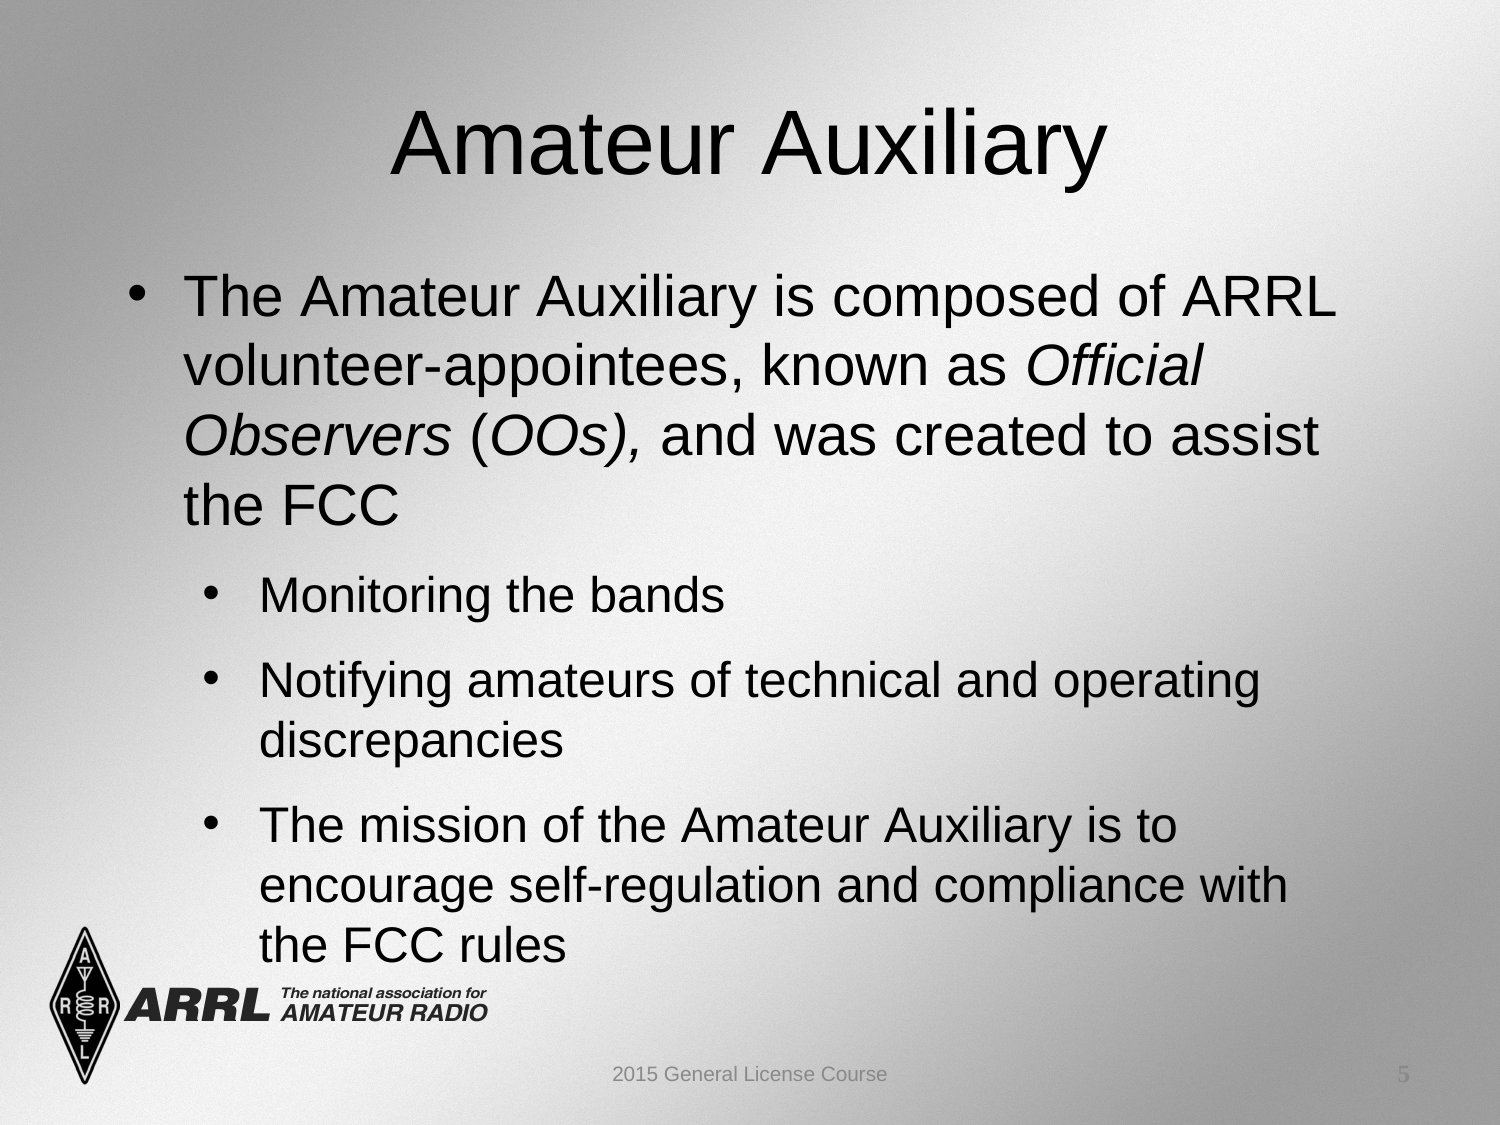

Amateur Auxiliary
The Amateur Auxiliary is composed of ARRL volunteer-appointees, known as Official Observers (OOs), and was created to assist the FCC
Monitoring the bands
Notifying amateurs of technical and operating discrepancies
The mission of the Amateur Auxiliary is to encourage self-regulation and compliance with the FCC rules
2015 General License Course